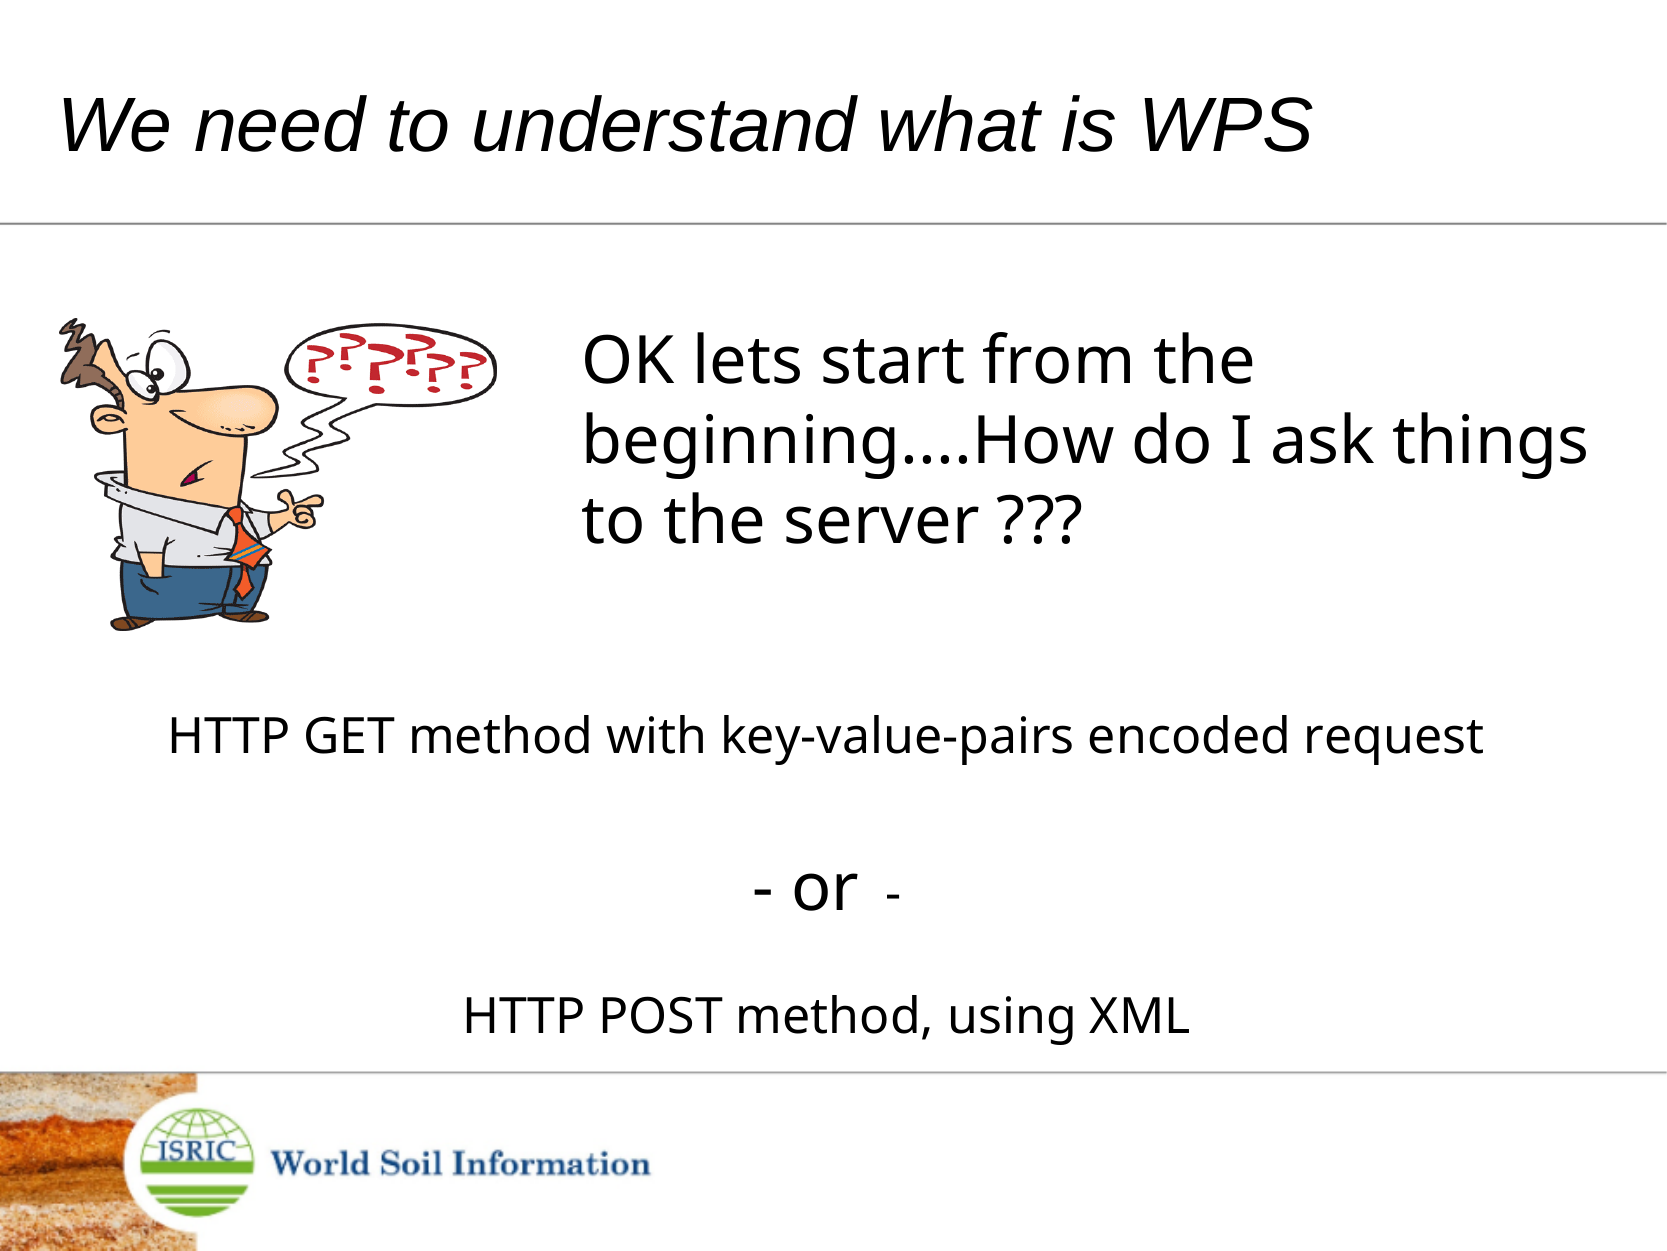

We need to understand what is WPS
OK lets start from the beginning....How do I ask things to the server ???
HTTP GET method with key-value-pairs encoded request
- or -
HTTP POST method, using XML
#